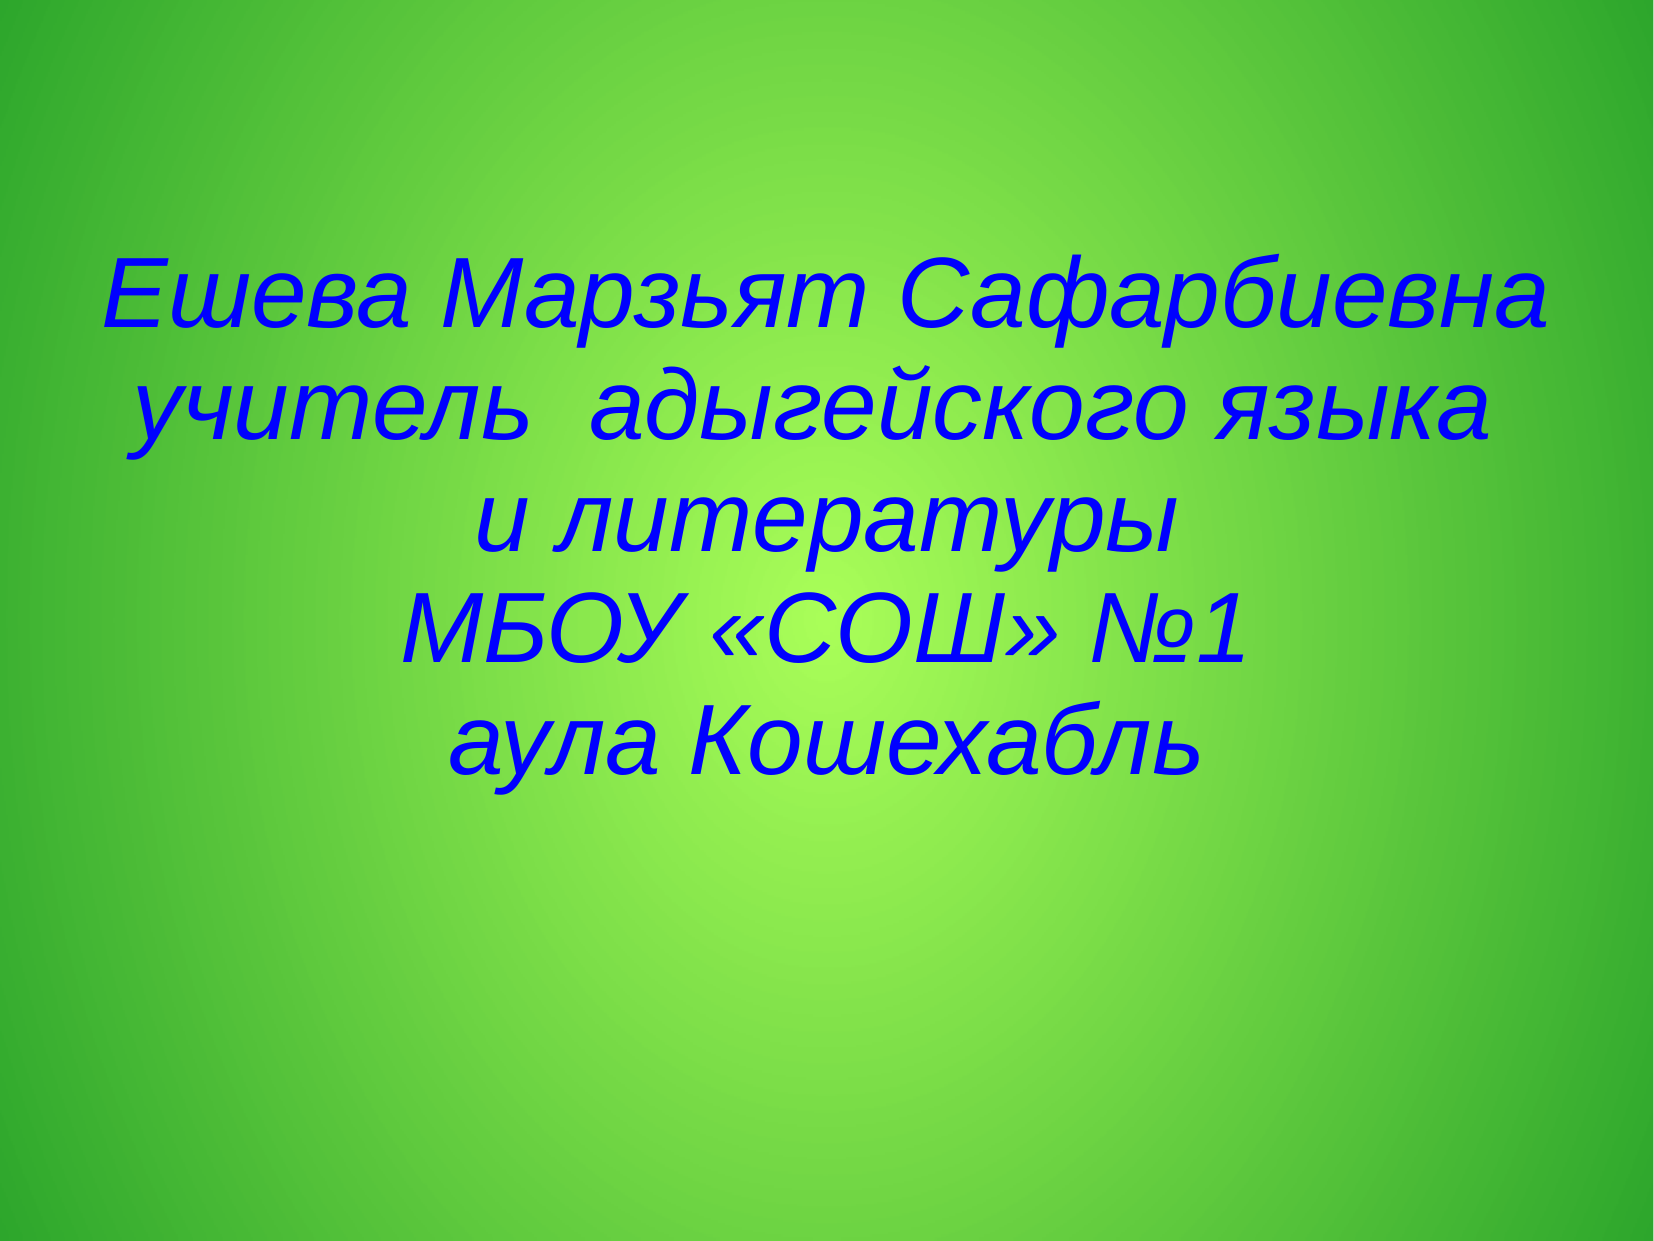

# Ешева Марзьят Сафарбиевна
учитель адыгейского языка
и литературы
МБОУ «СОШ» №1
аула Кошехабль